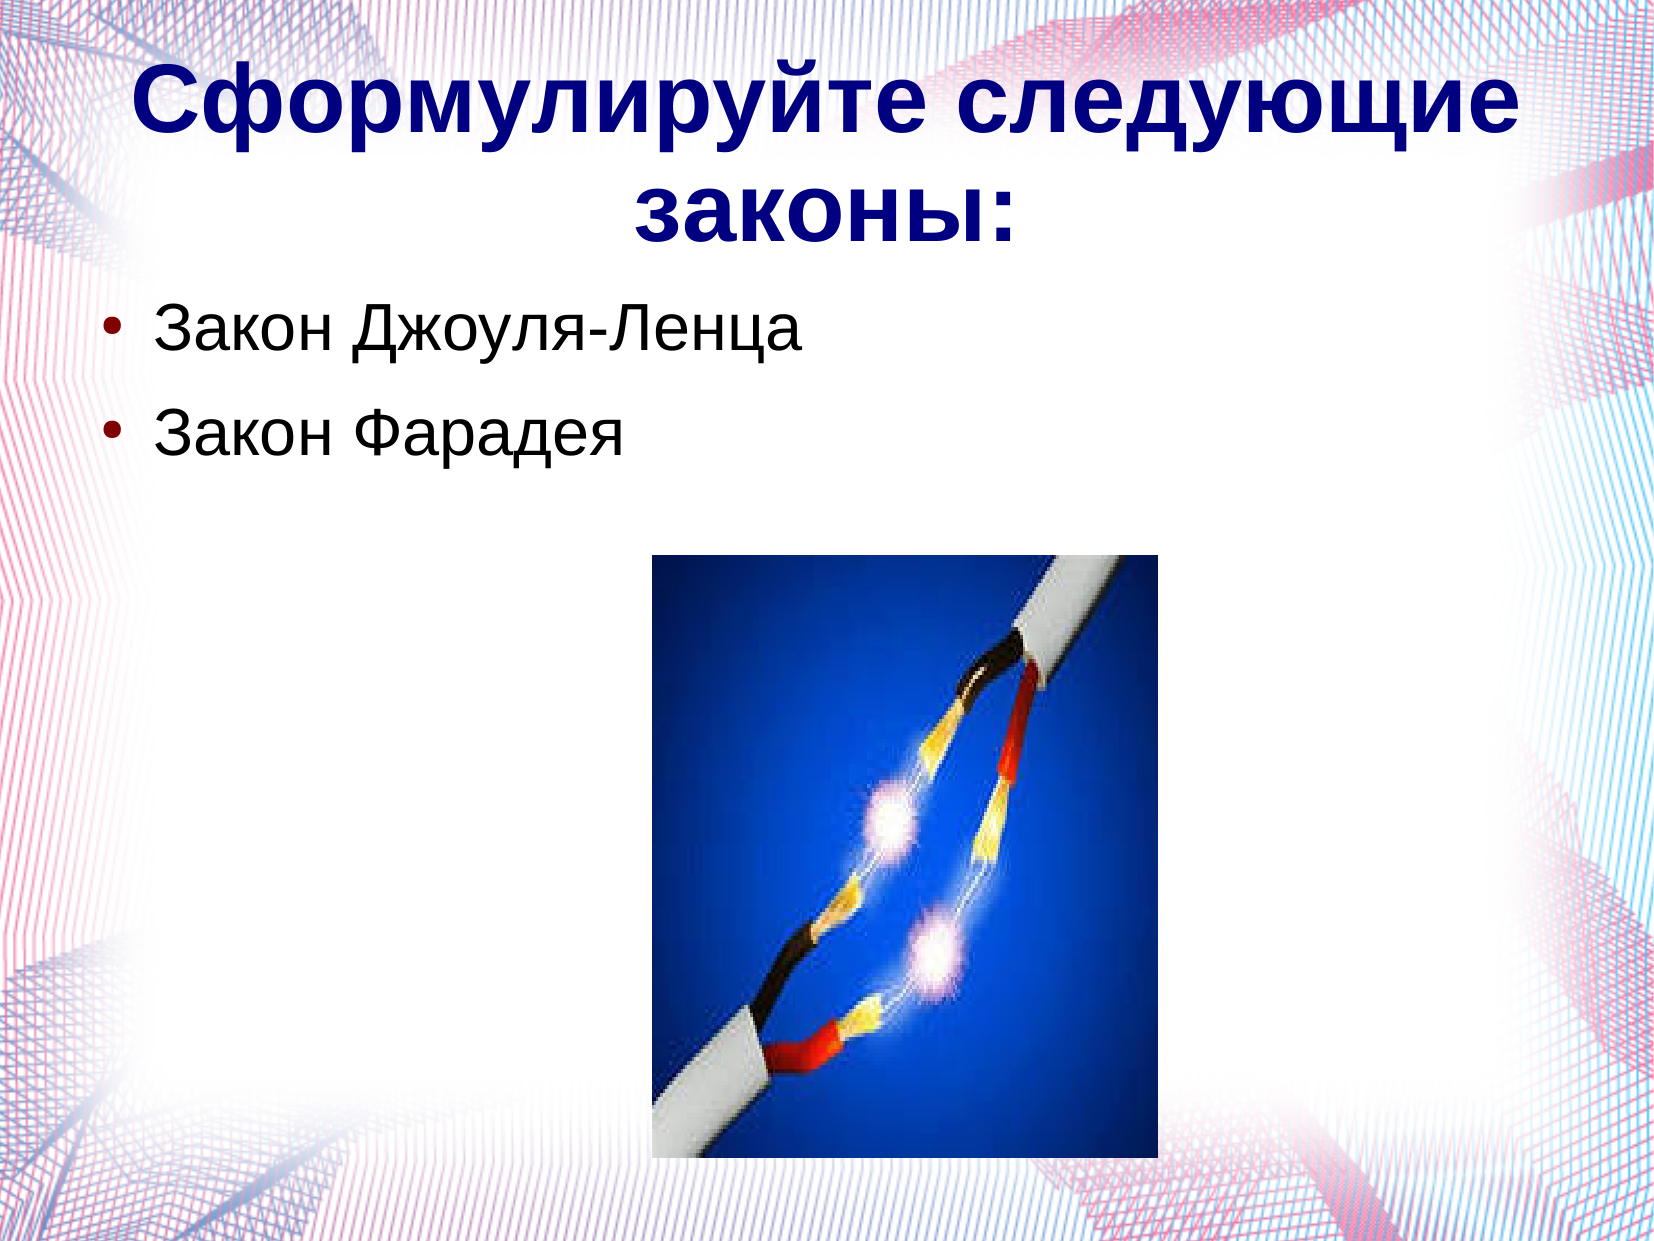

# Сформулируйте следующие законы:
Закон Джоуля-Ленца
Закон Фарадея